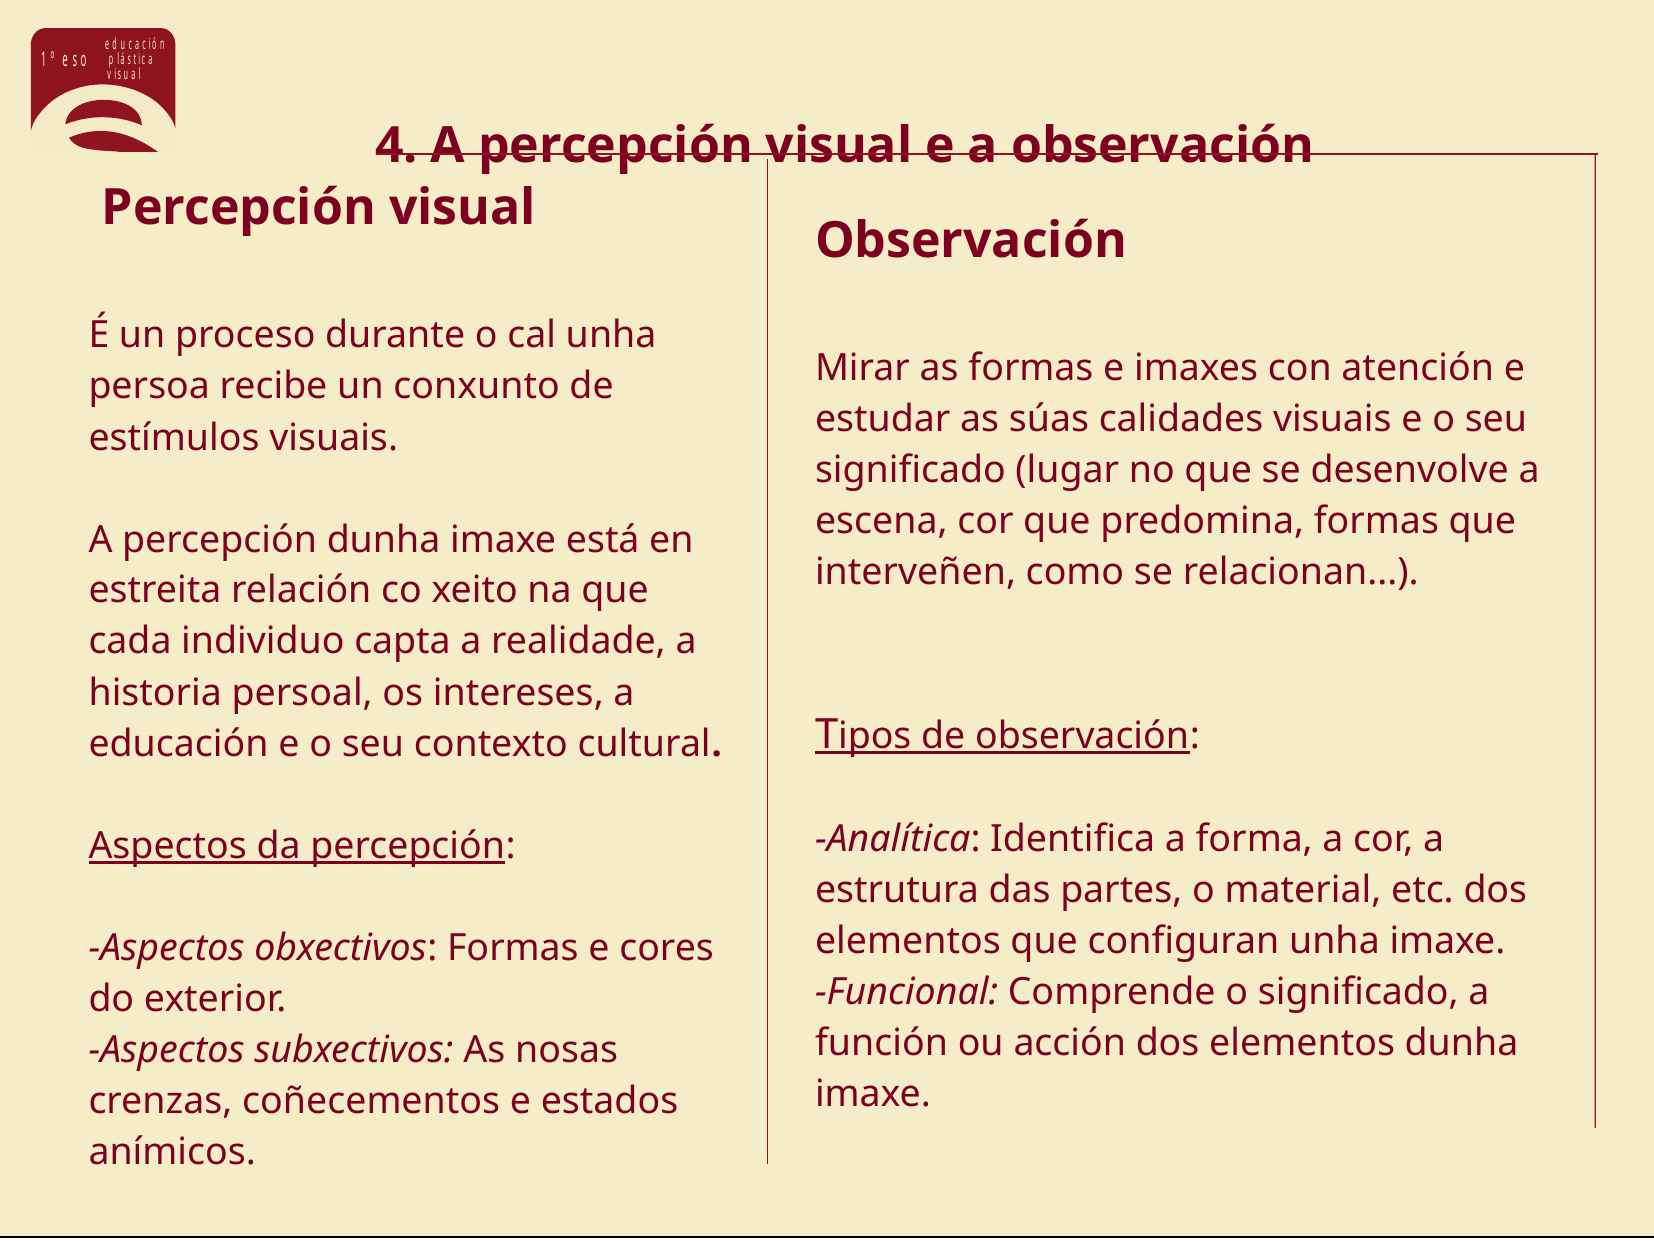

4. A percepción visual e a observación
 Percepción visual
É un proceso durante o cal unha persoa recibe un conxunto de estímulos visuais.
A percepción dunha imaxe está en estreita relación co xeito na que cada individuo capta a realidade, a historia persoal, os intereses, a educación e o seu contexto cultural.
Aspectos da percepción:
-Aspectos obxectivos: Formas e cores do exterior.
-Aspectos subxectivos: As nosas crenzas, coñecementos e estados anímicos.
Observación
Mirar as formas e imaxes con atención e estudar as súas calidades visuais e o seu significado (lugar no que se desenvolve a escena, cor que predomina, formas que interveñen, como se relacionan...).
Tipos de observación:
-Analítica: Identifica a forma, a cor, a estrutura das partes, o material, etc. dos elementos que configuran unha imaxe.
-Funcional: Comprende o significado, a función ou acción dos elementos dunha imaxe.
#